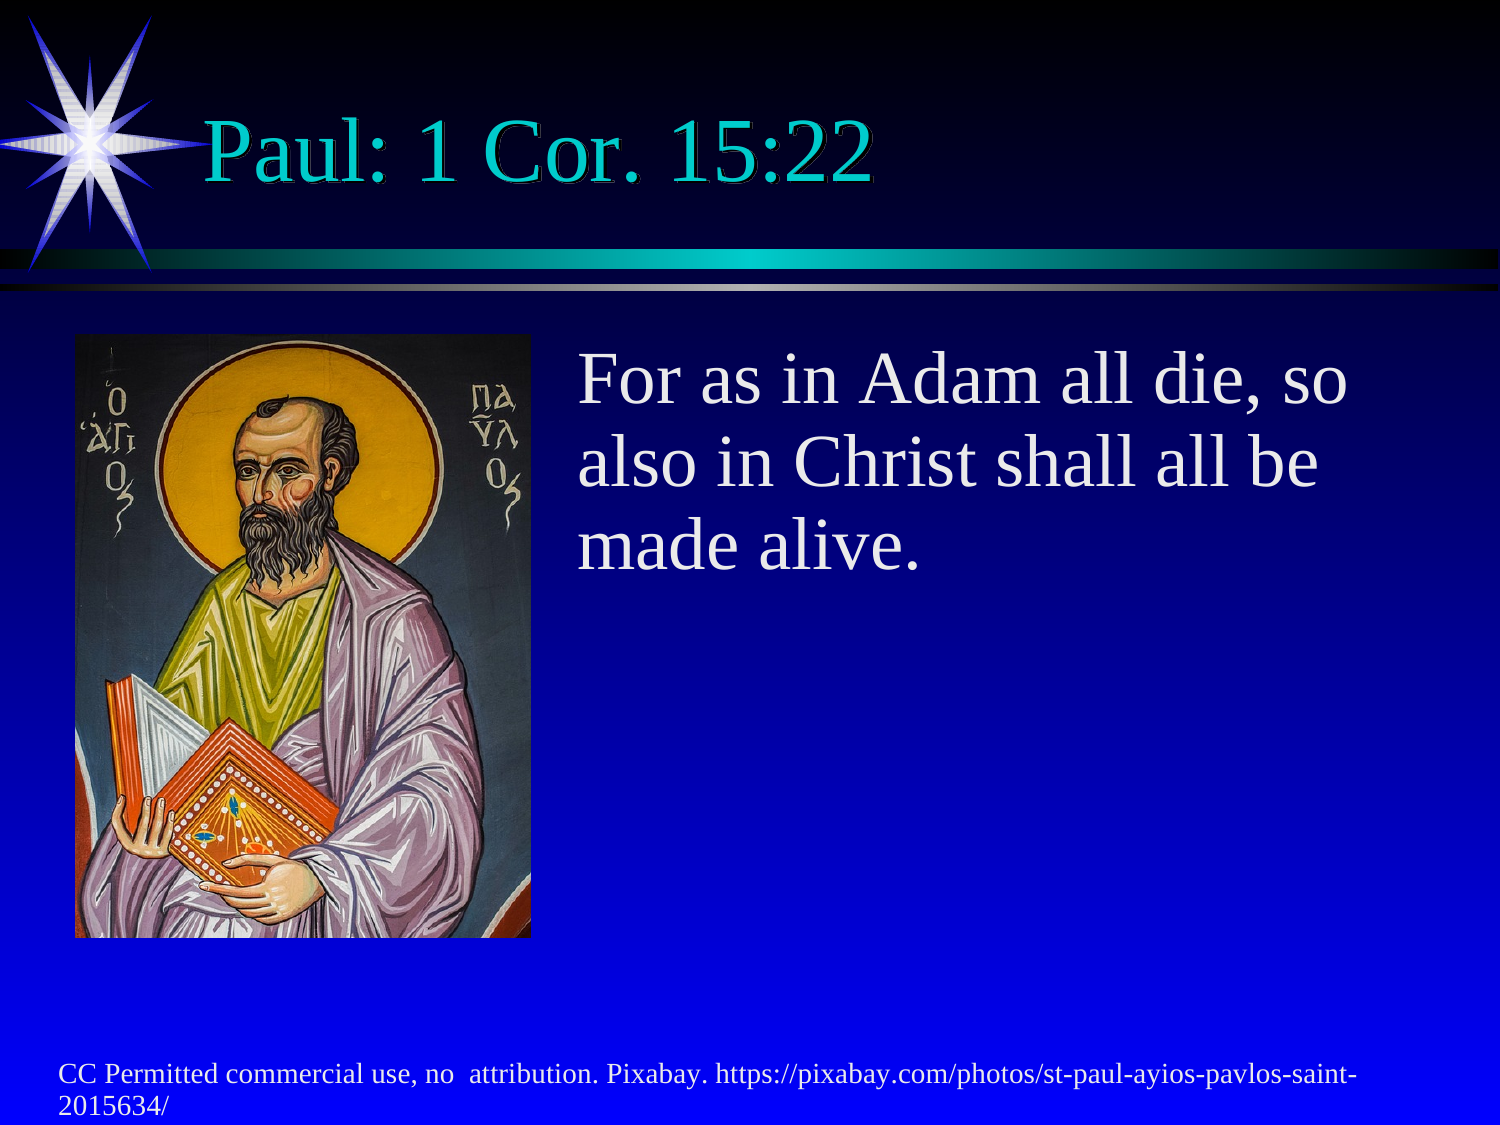

# Paul: 1 Cor. 15:22
For as in Adam all die, so also in Christ shall all be made alive.
CC Permitted commercial use, no attribution. Pixabay. https://pixabay.com/photos/st-paul-ayios-pavlos-saint-2015634/